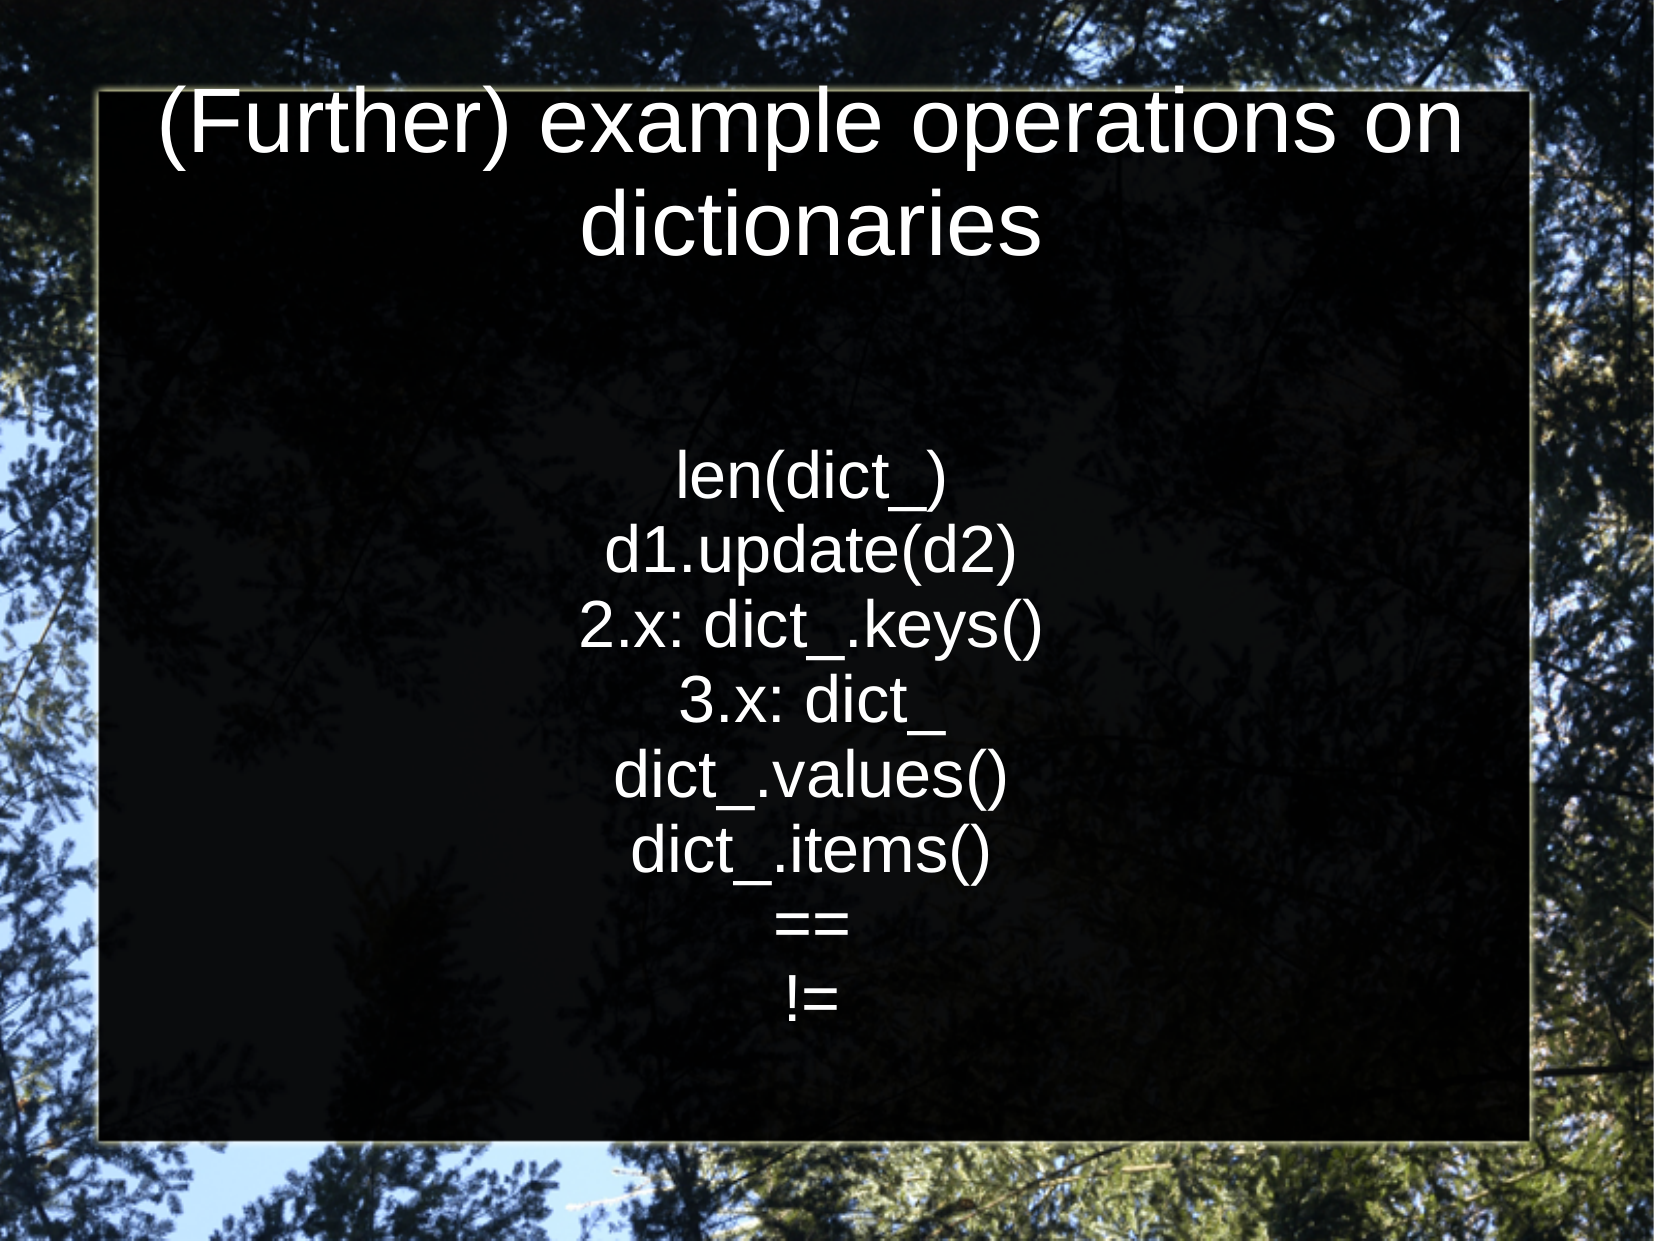

# (Further) example operations on dictionaries
len(dict_)
d1.update(d2)
2.x: dict_.keys()
3.x: dict_
dict_.values()
dict_.items()
==
!=